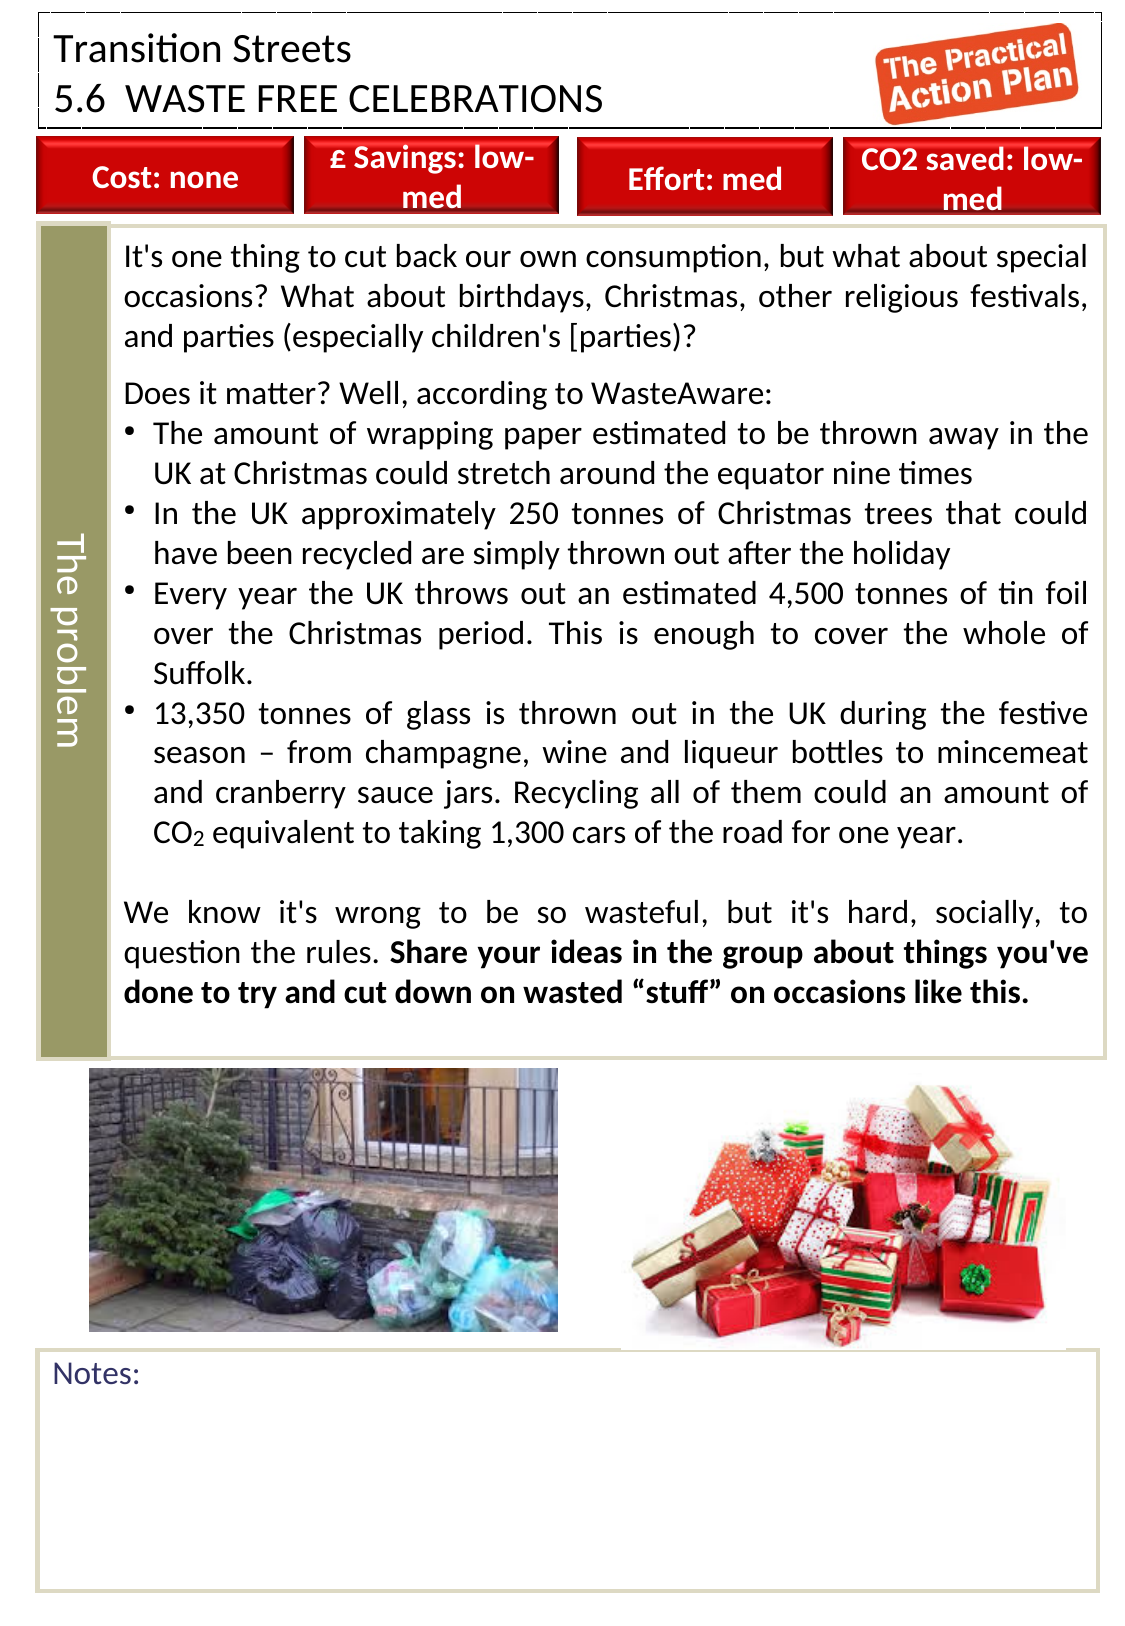

Transition Streets
5.6 WASTE FREE CELEBRATIONS
Cost: none
£ Savings: low-med
Effort: med
CO2 saved: low-med
The problem
It's one thing to cut back our own consumption, but what about special occasions? What about birthdays, Christmas, other religious festivals, and parties (especially children's [parties)?
Does it matter? Well, according to WasteAware:
The amount of wrapping paper estimated to be thrown away in the UK at Christmas could stretch around the equator nine times
In the UK approximately 250 tonnes of Christmas trees that could have been recycled are simply thrown out after the holiday
Every year the UK throws out an estimated 4,500 tonnes of tin foil over the Christmas period. This is enough to cover the whole of Suffolk.
13,350 tonnes of glass is thrown out in the UK during the festive season – from champagne, wine and liqueur bottles to mincemeat and cranberry sauce jars. Recycling all of them could an amount of CO2 equivalent to taking 1,300 cars of the road for one year.
We know it's wrong to be so wasteful, but it's hard, socially, to question the rules. Share your ideas in the group about things you've done to try and cut down on wasted “stuff” on occasions like this.
Notes: